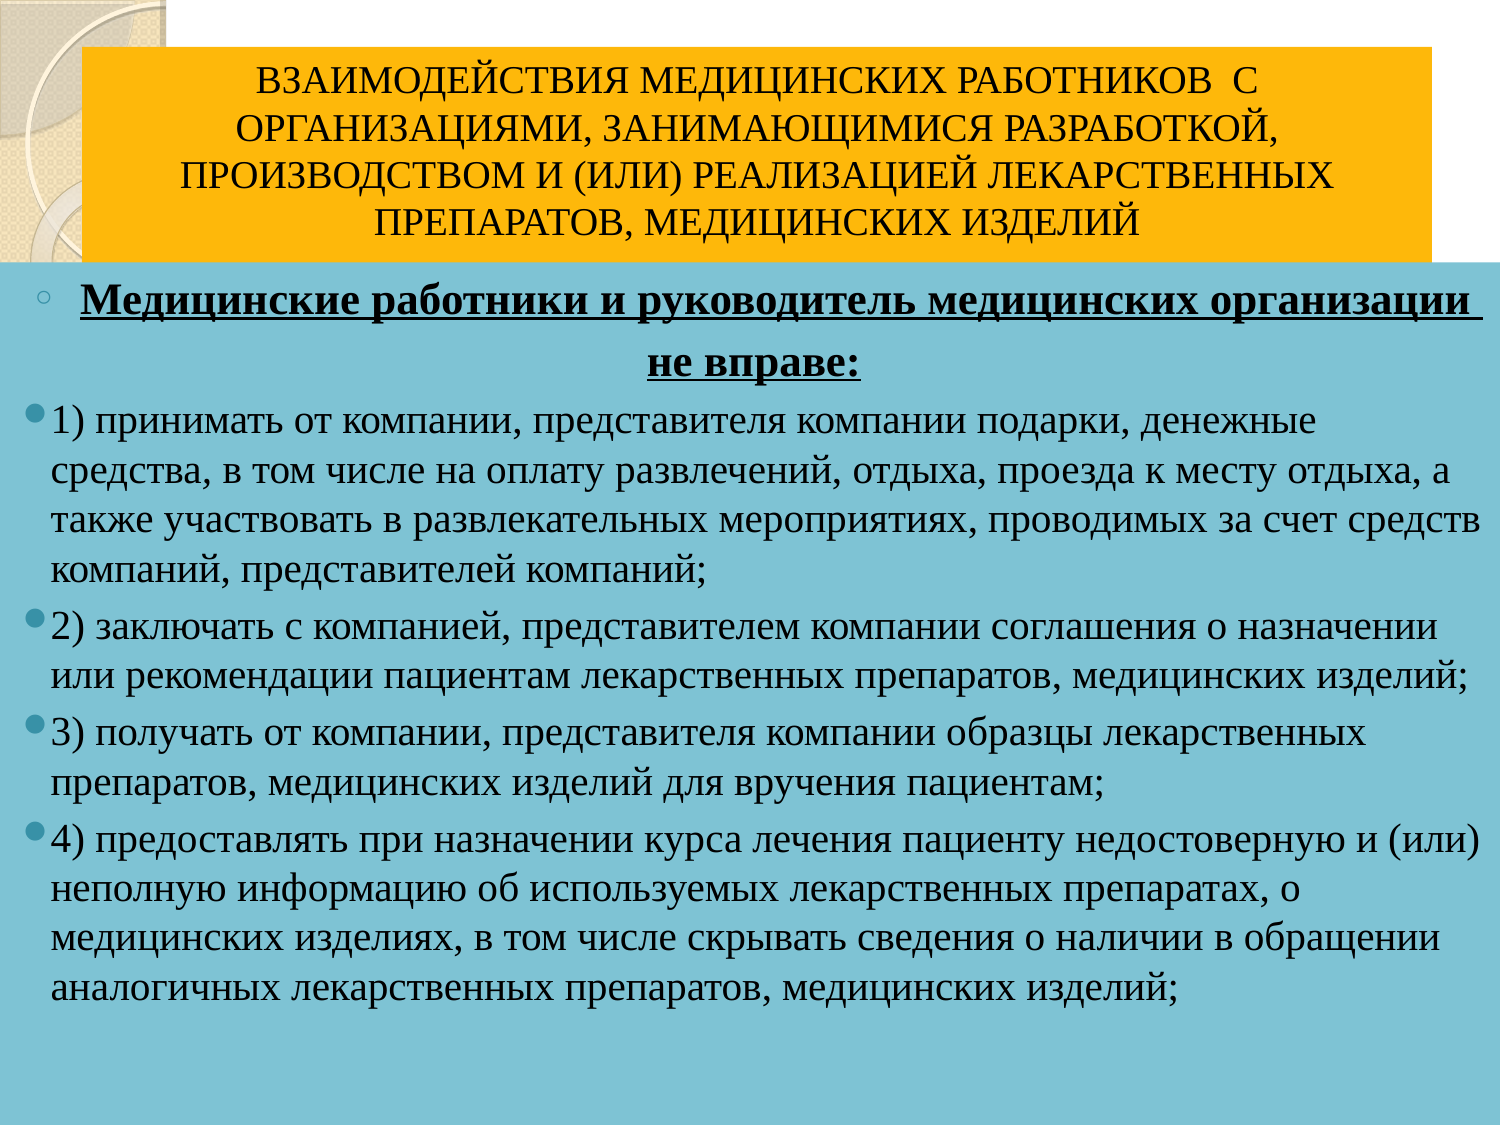

# ВЗАИМОДЕЙСТВИЯ МЕДИЦИНСКИХ РАБОТНИКОВ С ОРГАНИЗАЦИЯМИ, ЗАНИМАЮЩИМИСЯ РАЗРАБОТКОЙ, ПРОИЗВОДСТВОМ И (ИЛИ) РЕАЛИЗАЦИЕЙ ЛЕКАРСТВЕННЫХ ПРЕПАРАТОВ, МЕДИЦИНСКИХ ИЗДЕЛИЙ
Медицинские работники и руководитель медицинских организации
не вправе:
1) принимать от компании, представителя компании подарки, денежные средства, в том числе на оплату развлечений, отдыха, проезда к месту отдыха, а также участвовать в развлекательных мероприятиях, проводимых за счет средств компаний, представителей компаний;
2) заключать с компанией, представителем компании соглашения о назначении или рекомендации пациентам лекарственных препаратов, медицинских изделий;
3) получать от компании, представителя компании образцы лекарственных препаратов, медицинских изделий для вручения пациентам;
4) предоставлять при назначении курса лечения пациенту недостоверную и (или) неполную информацию об используемых лекарственных препаратах, о медицинских изделиях, в том числе скрывать сведения о наличии в обращении аналогичных лекарственных препаратов, медицинских изделий;